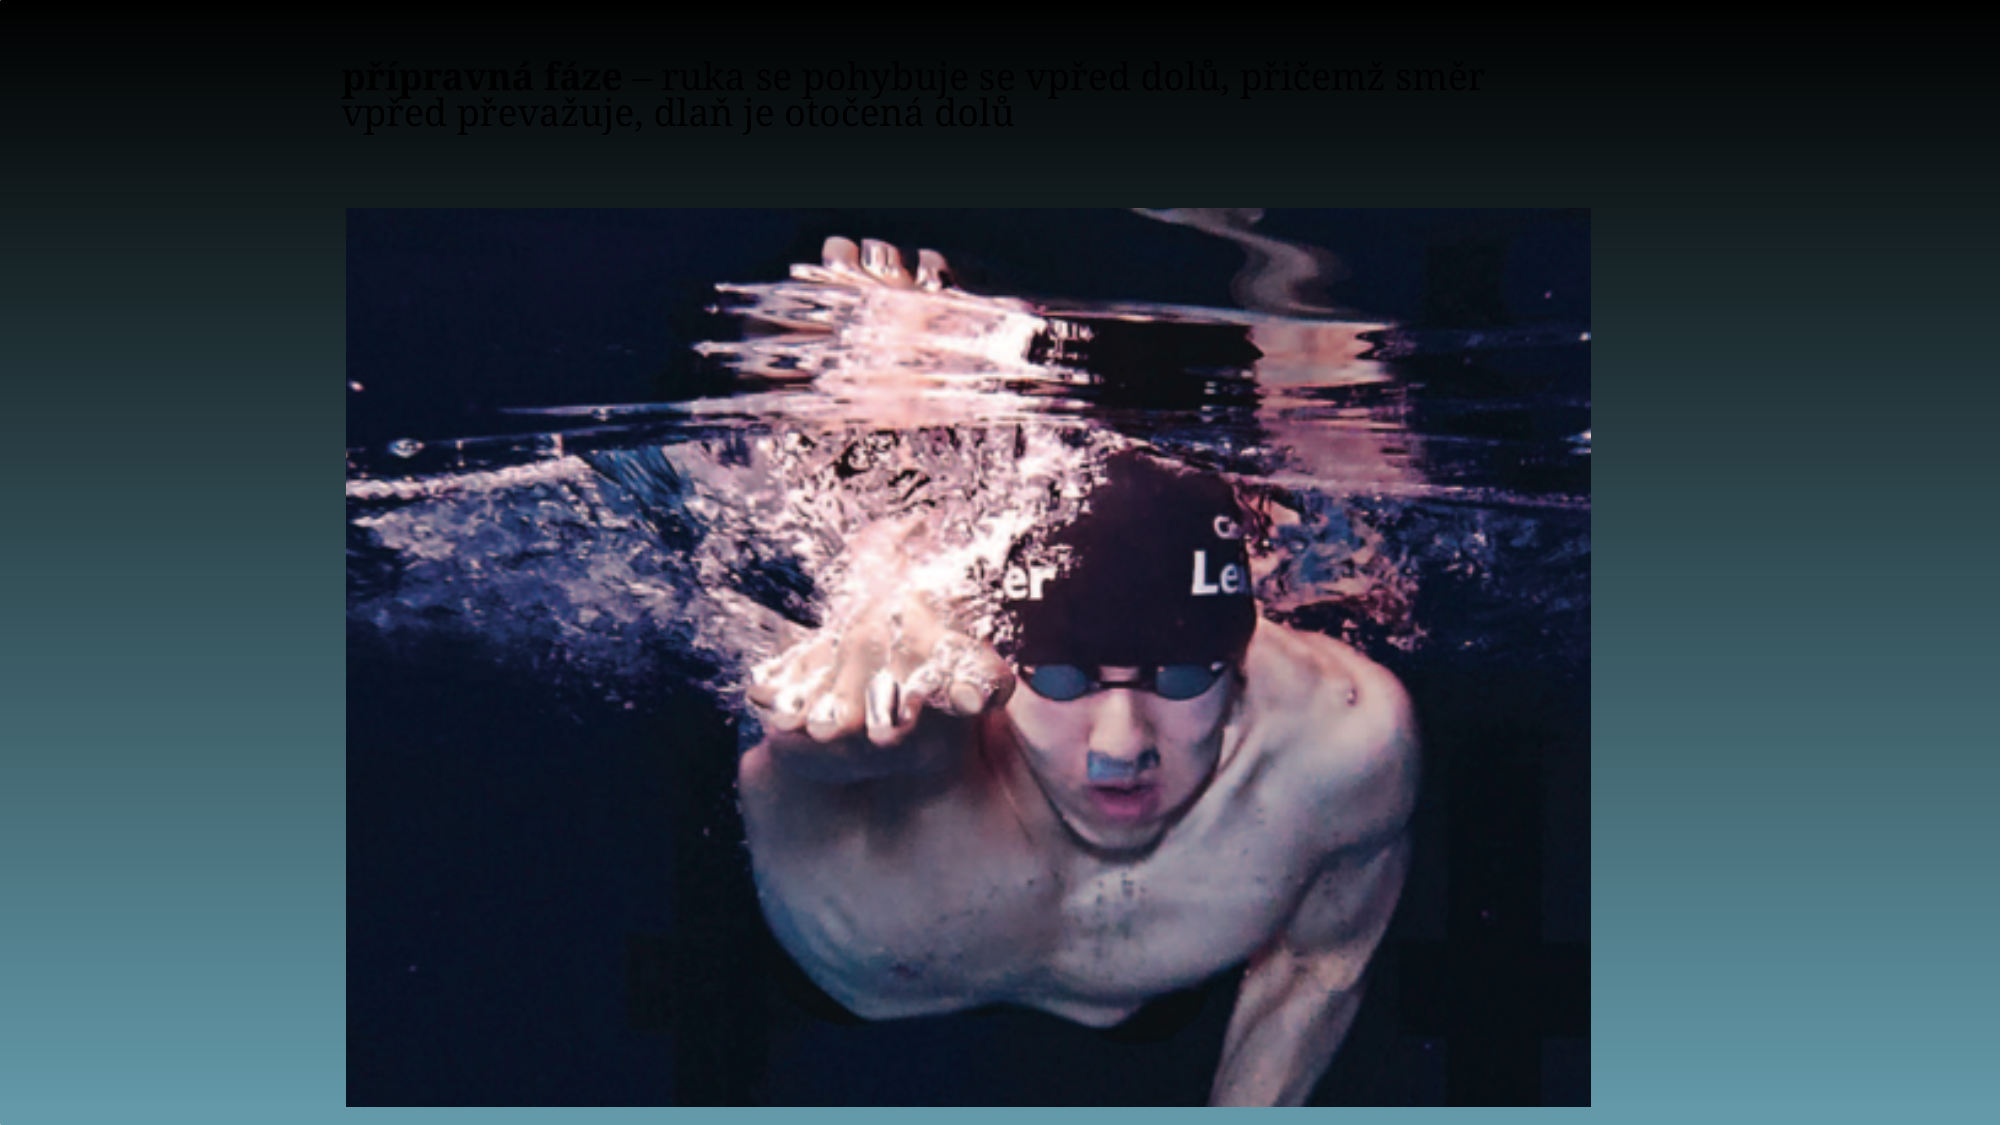

přípravná fáze – ruka se pohybuje se vpřed dolů, přičemž směr vpřed převažuje, dlaň je otočená dolů